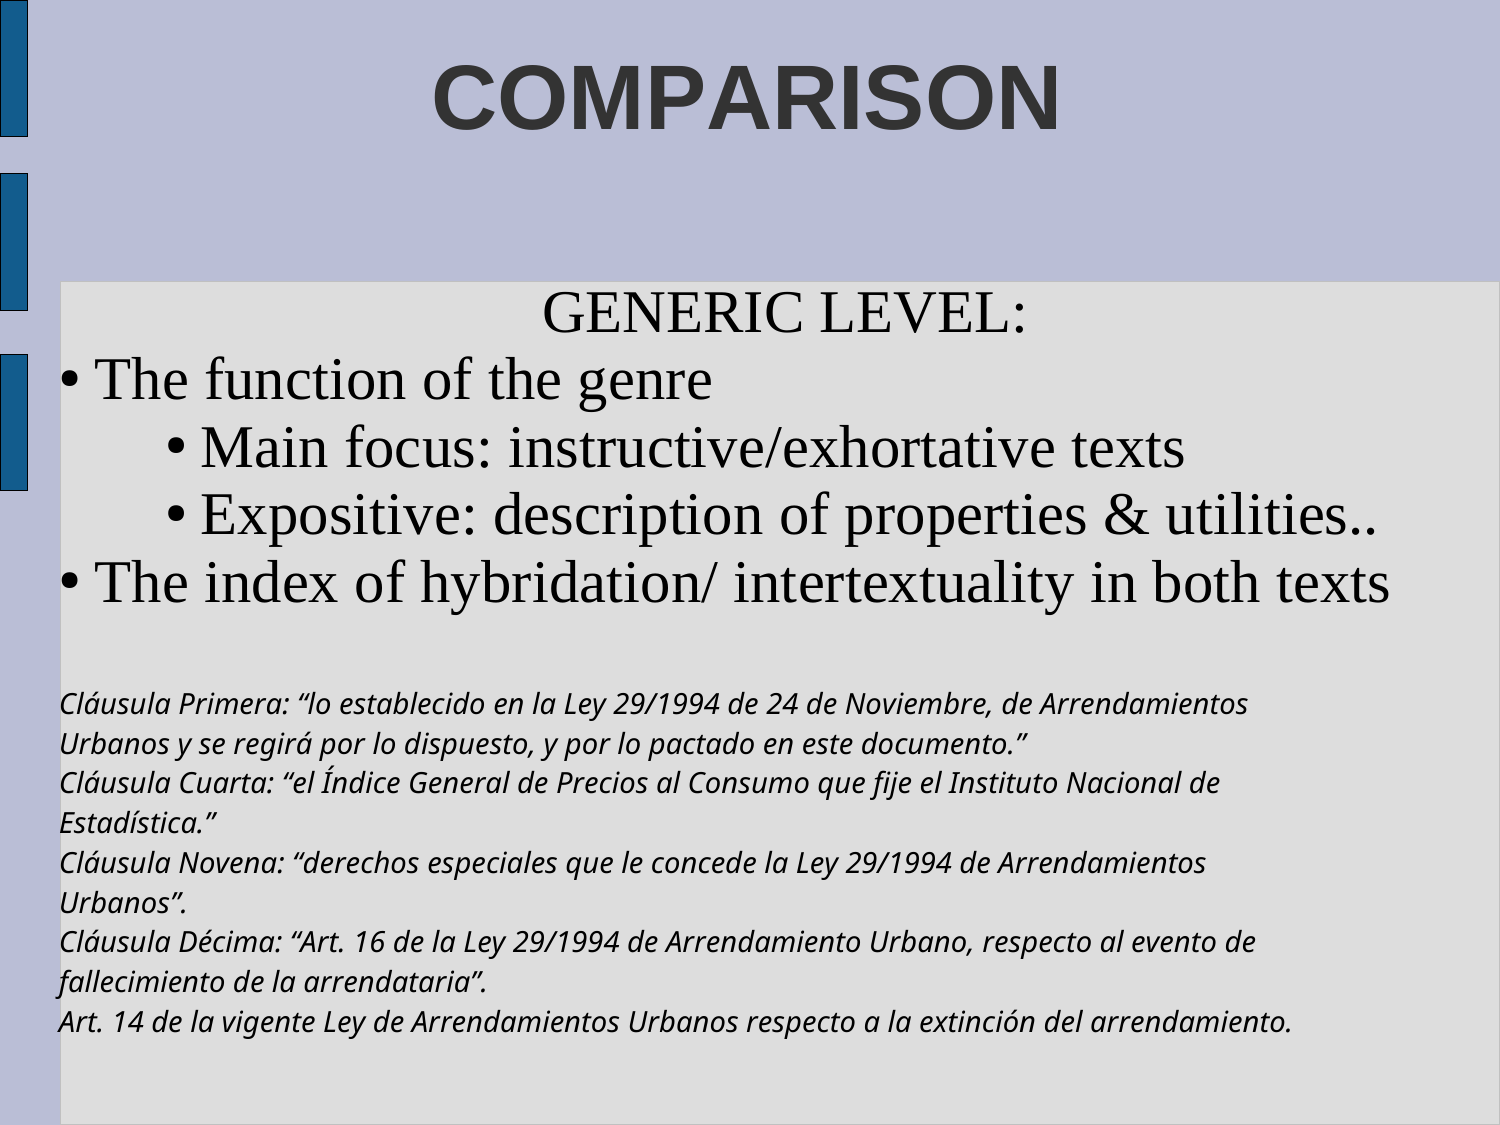

# COMPARISON
GENERIC LEVEL:
The function of the genre
Main focus: instructive/exhortative texts
Expositive: description of properties & utilities..
The index of hybridation/ intertextuality in both texts
Cláusula Primera: “lo establecido en la Ley 29/1994 de 24 de Noviembre, de Arrendamientos
Urbanos y se regirá por lo dispuesto, y por lo pactado en este documento.”
Cláusula Cuarta: “el Índice General de Precios al Consumo que fije el Instituto Nacional de
Estadística.”
Cláusula Novena: “derechos especiales que le concede la Ley 29/1994 de Arrendamientos
Urbanos”.
Cláusula Décima: “Art. 16 de la Ley 29/1994 de Arrendamiento Urbano, respecto al evento de
fallecimiento de la arrendataria”.
Art. 14 de la vigente Ley de Arrendamientos Urbanos respecto a la extinción del arrendamiento.